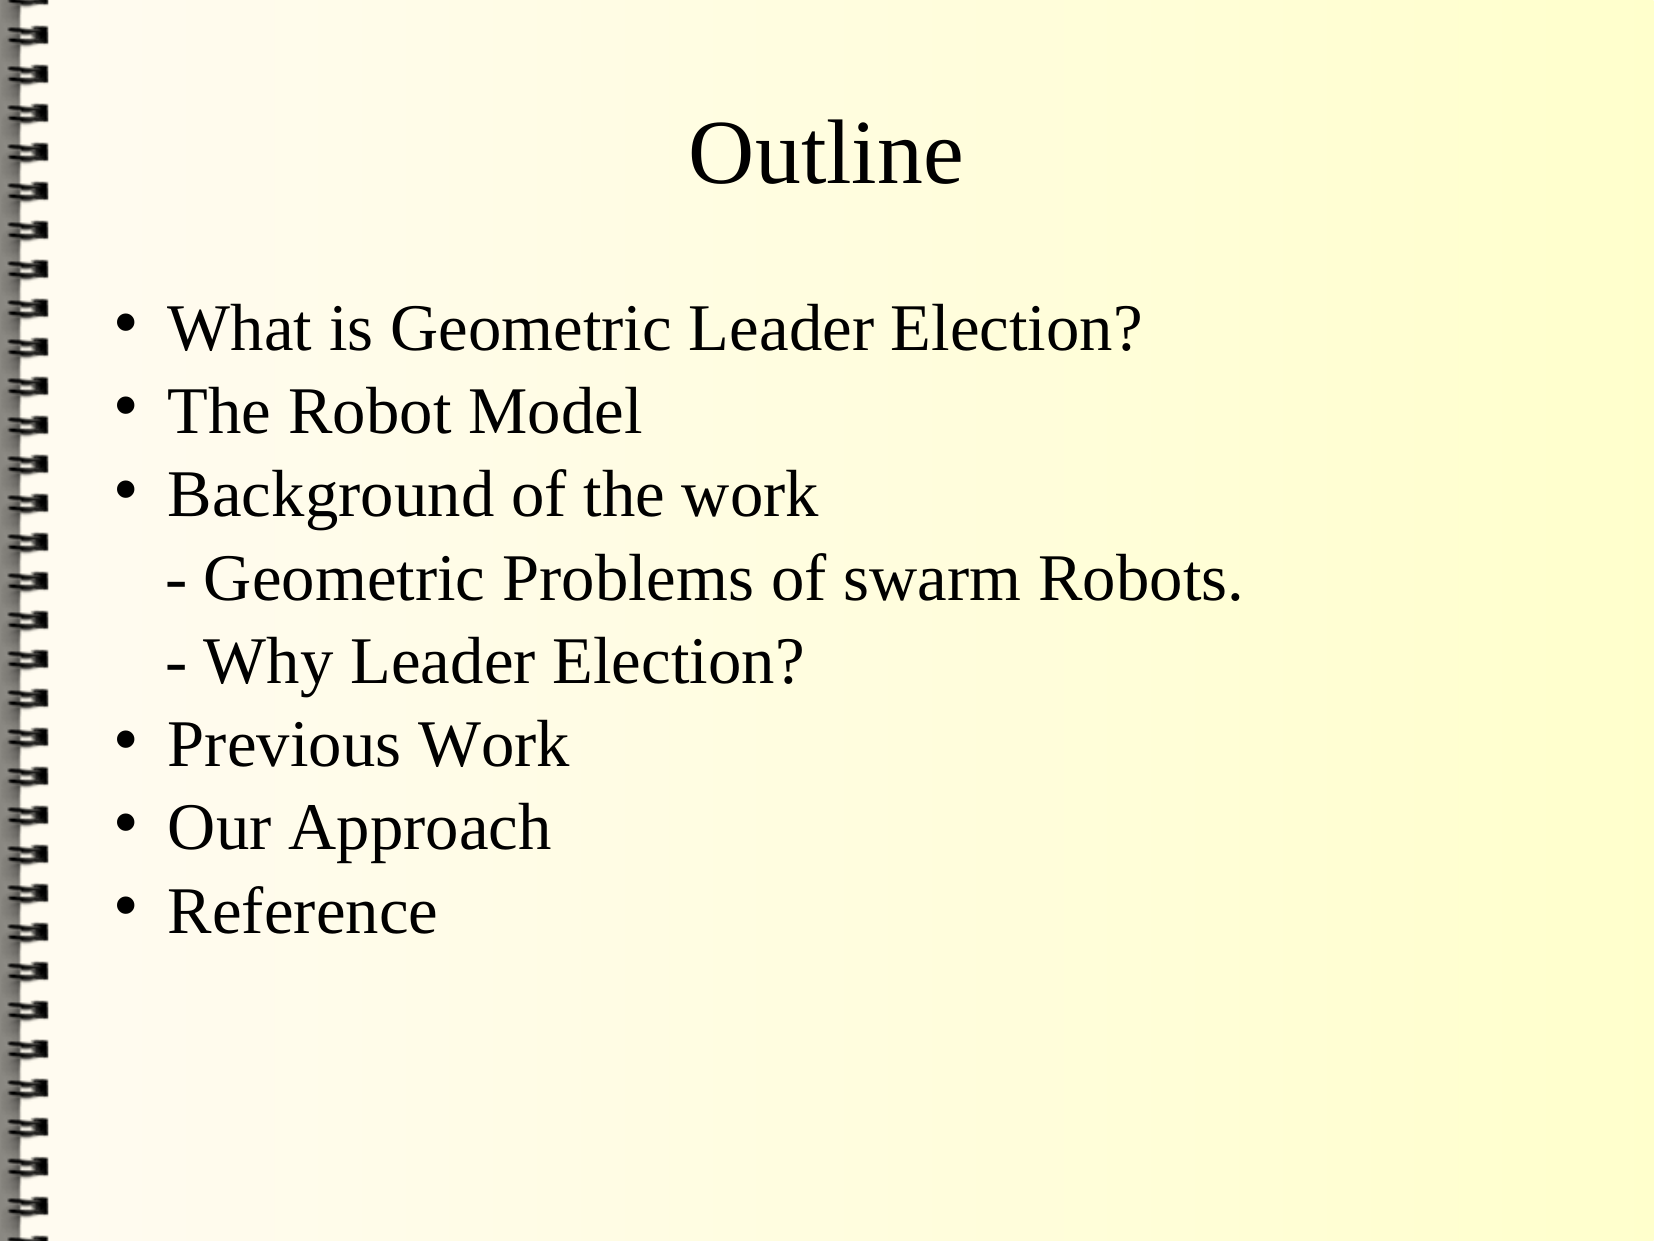

# Outline
What is Geometric Leader Election?
The Robot Model
Background of the work
 - Geometric Problems of swarm Robots.
 - Why Leader Election?
Previous Work
Our Approach
Reference